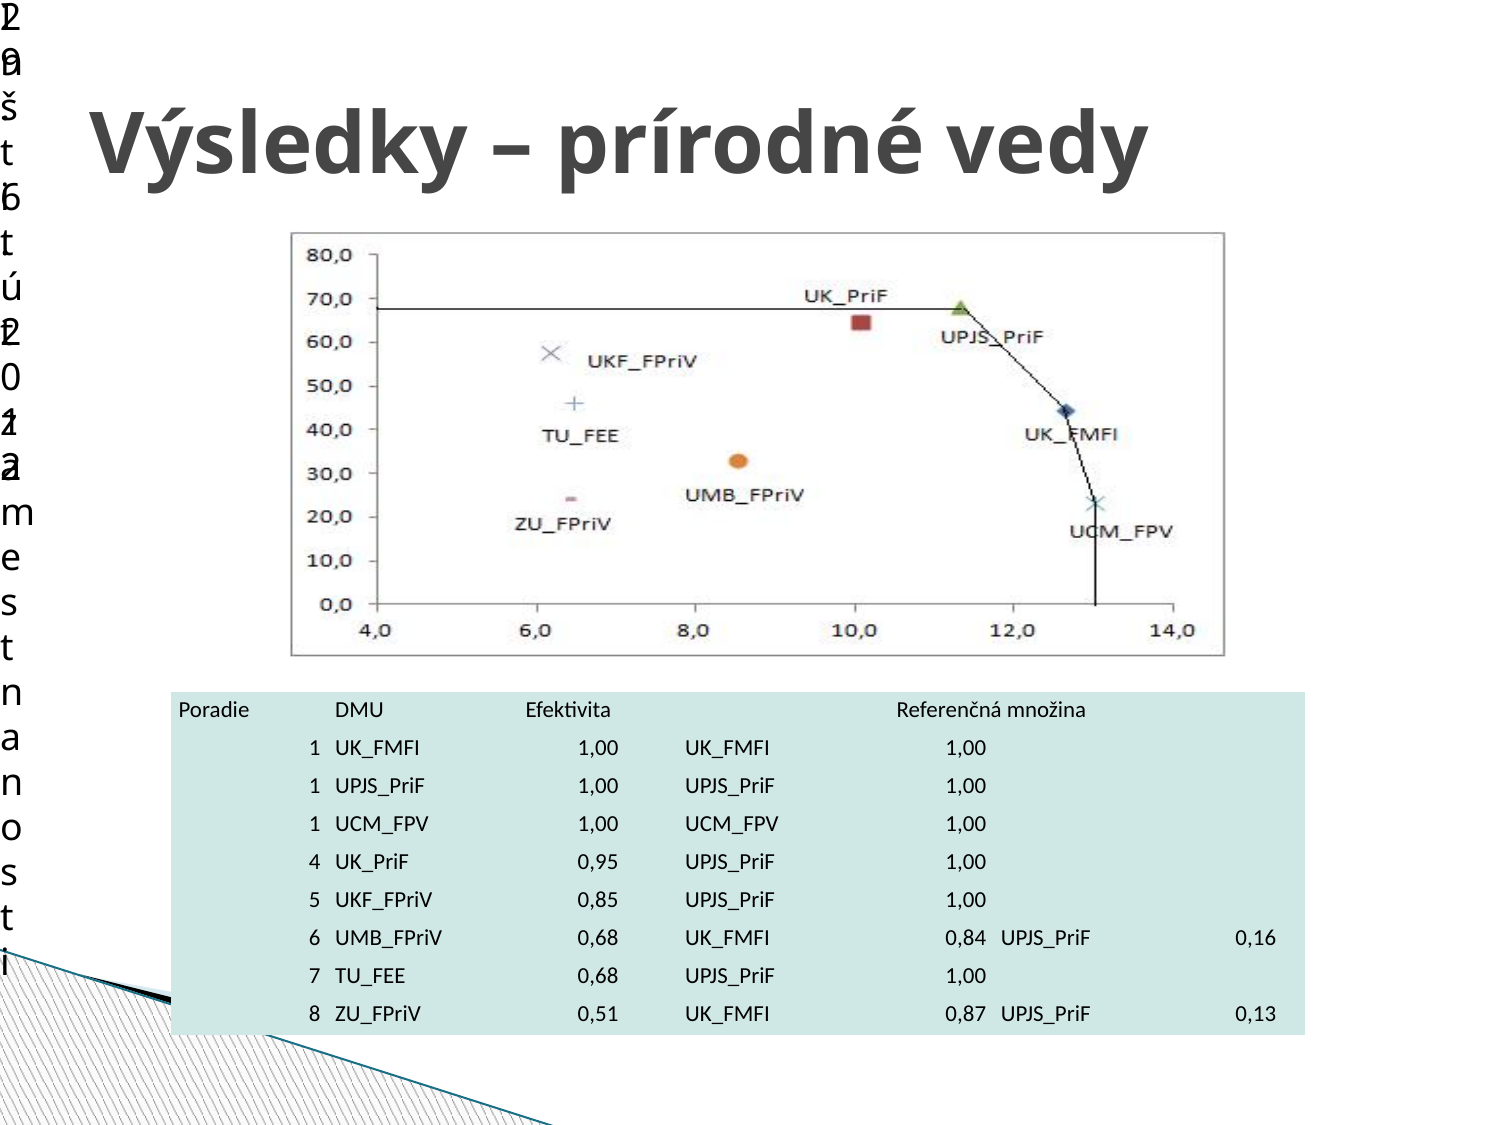

29. 6. 2012
Inštitút zamestnanosti
# Výsledky – prírodné vedy
| Poradie | DMU | Efektivita | Referenčná množina | | | |
| --- | --- | --- | --- | --- | --- | --- |
| 1 | UK\_FMFI | 1,00 | UK\_FMFI | 1,00 | | |
| 1 | UPJS\_PriF | 1,00 | UPJS\_PriF | 1,00 | | |
| 1 | UCM\_FPV | 1,00 | UCM\_FPV | 1,00 | | |
| 4 | UK\_PriF | 0,95 | UPJS\_PriF | 1,00 | | |
| 5 | UKF\_FPriV | 0,85 | UPJS\_PriF | 1,00 | | |
| 6 | UMB\_FPriV | 0,68 | UK\_FMFI | 0,84 | UPJS\_PriF | 0,16 |
| 7 | TU\_FEE | 0,68 | UPJS\_PriF | 1,00 | | |
| 8 | ZU\_FPriV | 0,51 | UK\_FMFI | 0,87 | UPJS\_PriF | 0,13 |